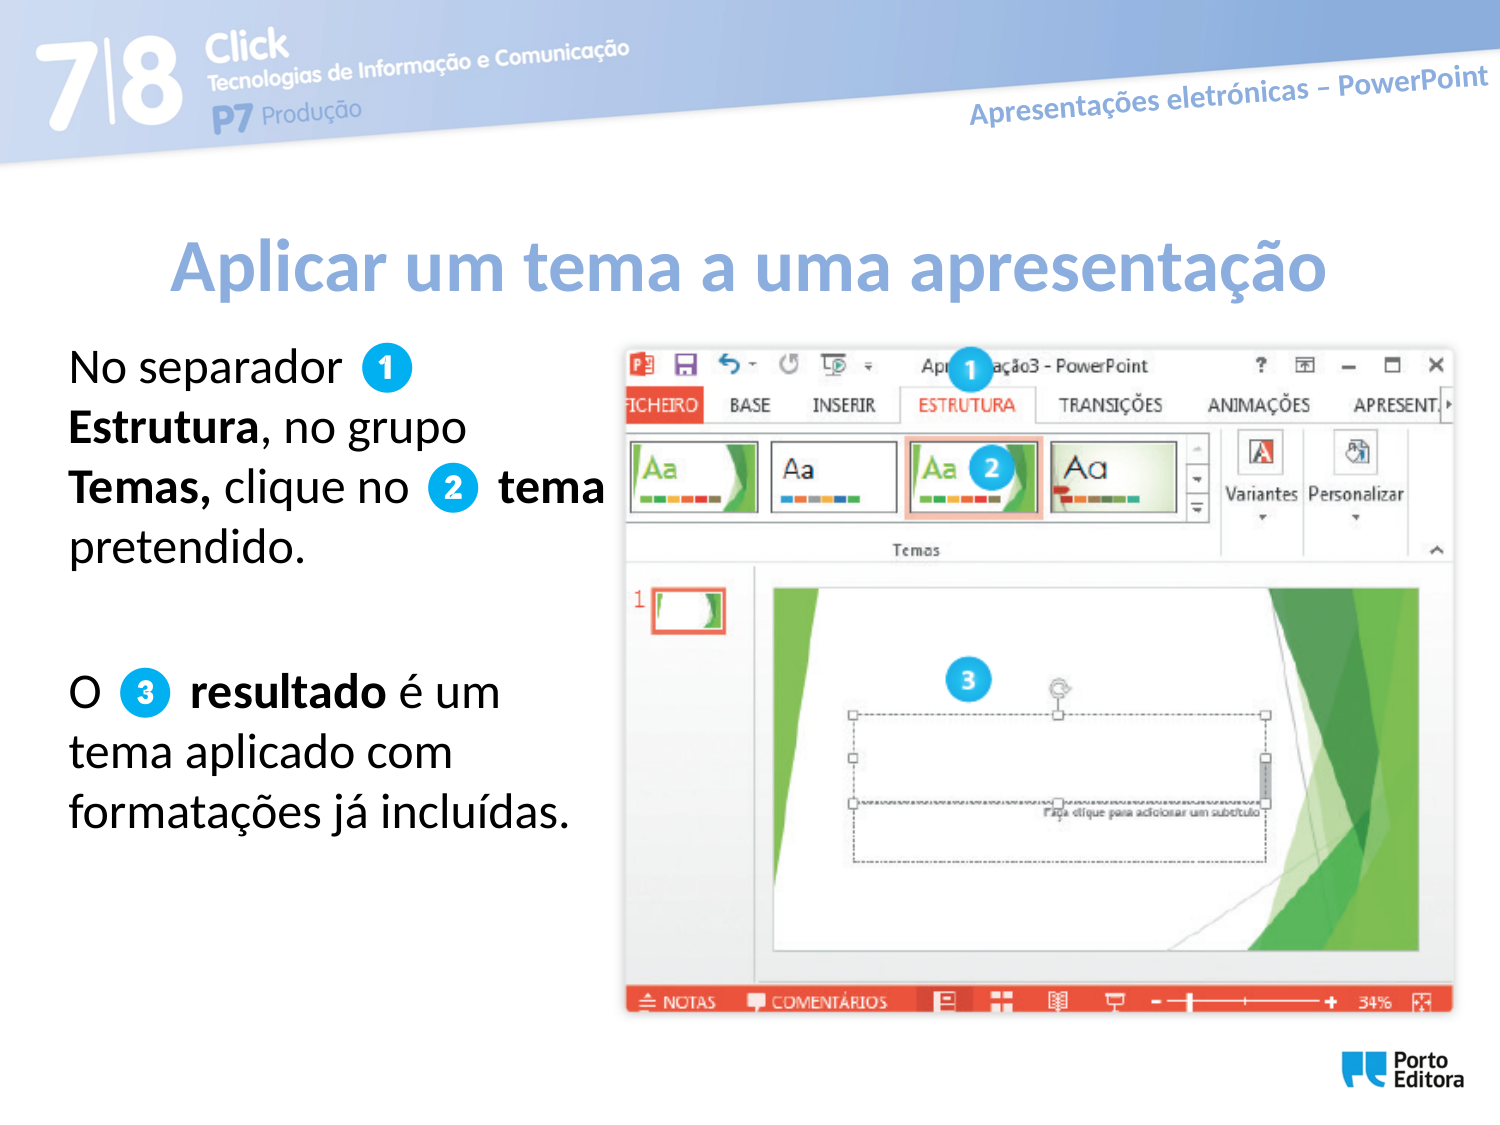

Apresentações eletrónicas – PowerPoint
Aplicar um tema a uma apresentação
No separador ❶ Estrutura, no grupo Temas, clique no ❷ tema pretendido.
O ❸ resultado é um tema aplicado com formatações já incluídas.